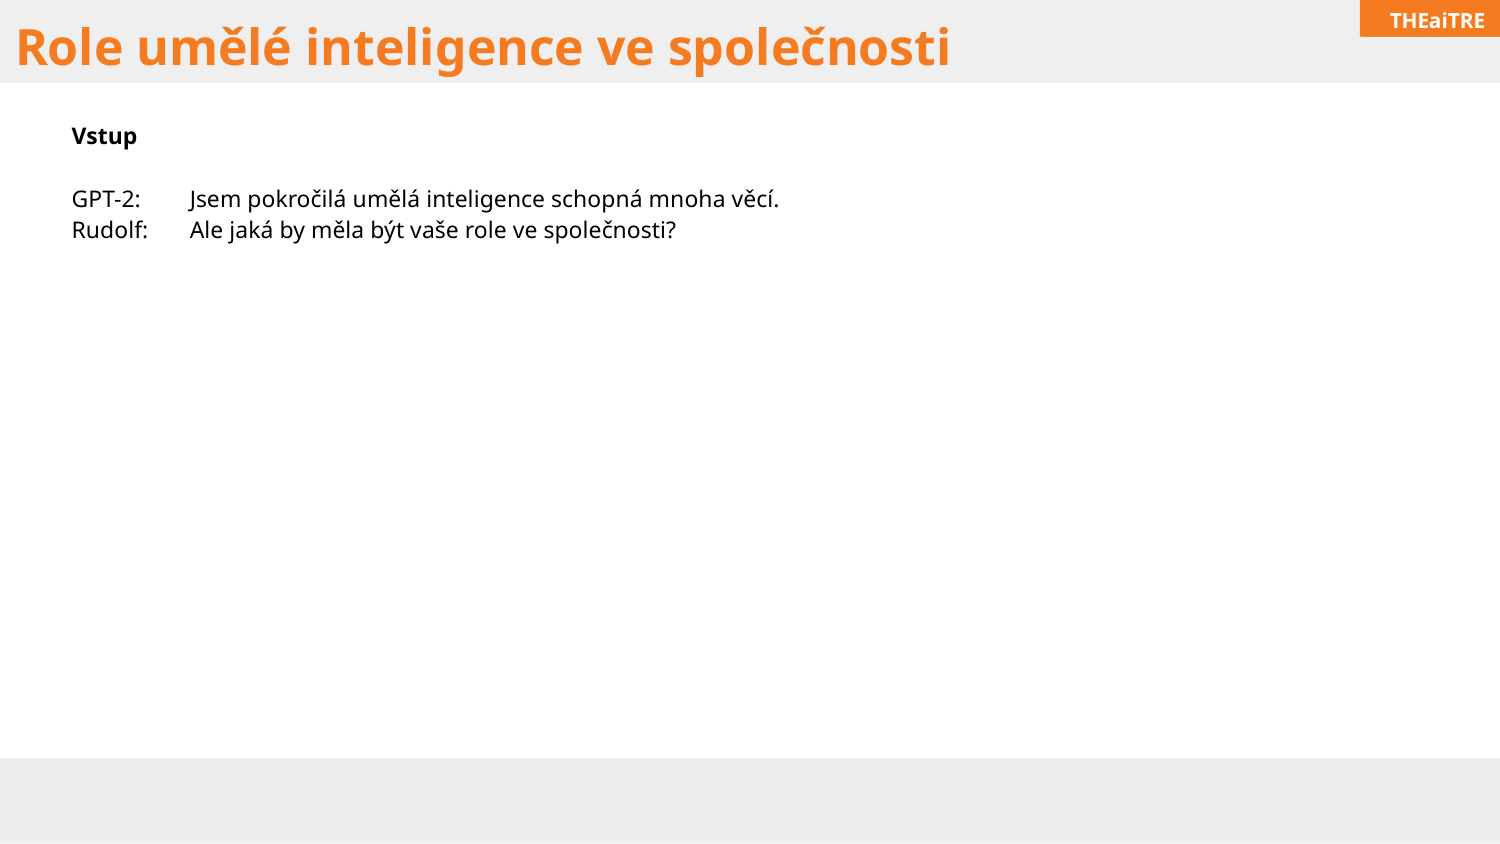

# Role umělé inteligence ve společnosti
THEaiTRE
Vstup
GPT-2: 	Jsem pokročilá umělá inteligence schopná mnoha věcí.
Rudolf: 	Ale jaká by měla být vaše role ve společnosti?